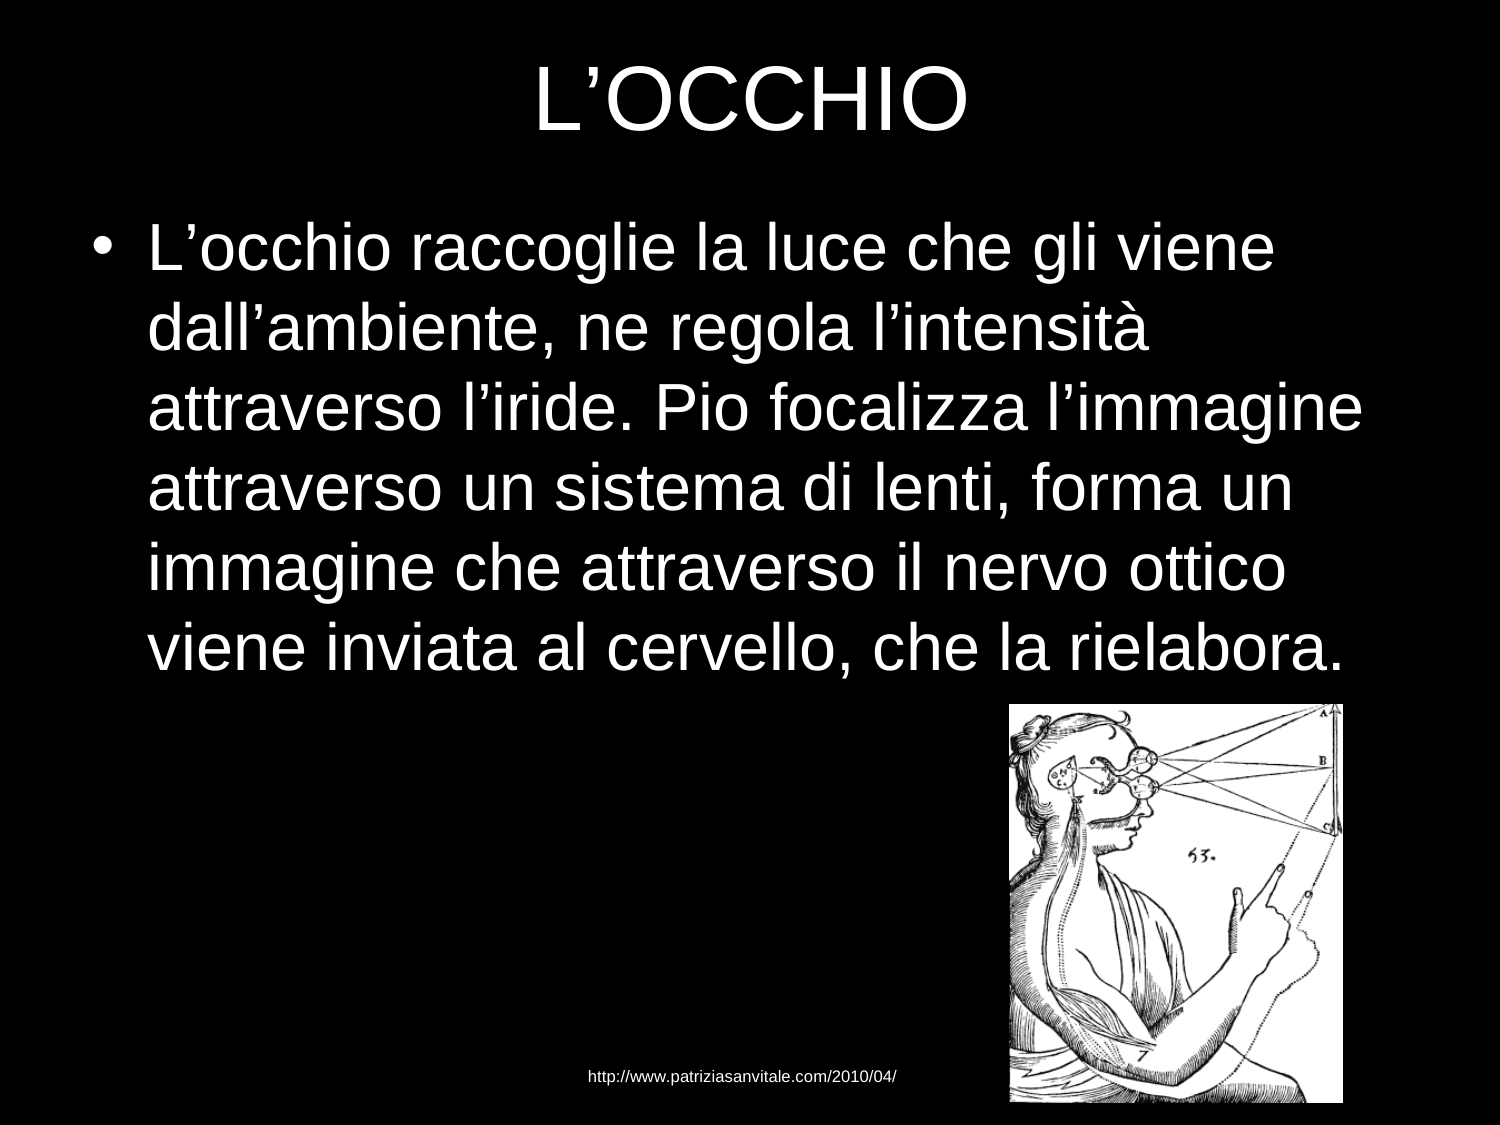

# L’OCCHIO
L’occhio raccoglie la luce che gli viene dall’ambiente, ne regola l’intensità attraverso l’iride. Pio focalizza l’immagine attraverso un sistema di lenti, forma un immagine che attraverso il nervo ottico viene inviata al cervello, che la rielabora.
http://www.patriziasanvitale.com/2010/04/